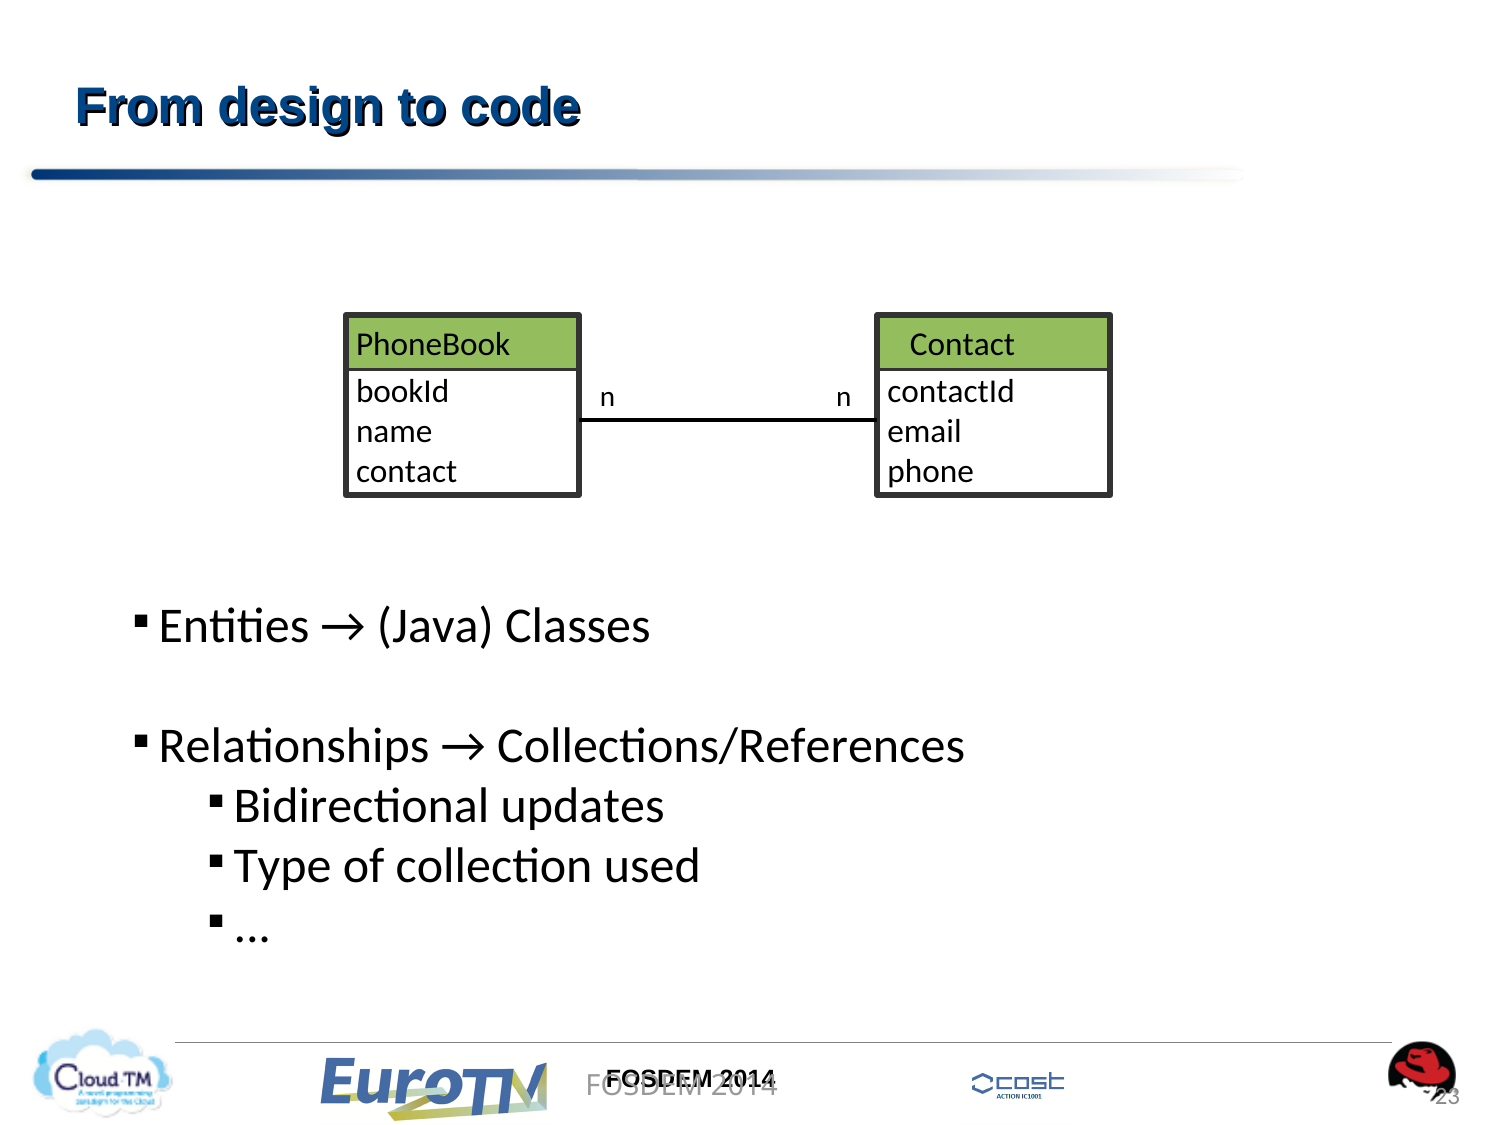

# From design to code
PhoneBook
 Contact
bookId
name
contact
contactId
email
phone
n
n
 Entities → (Java) Classes
 Relationships → Collections/References
 Bidirectional updates
 Type of collection used
 ...
FOSDEM 2014